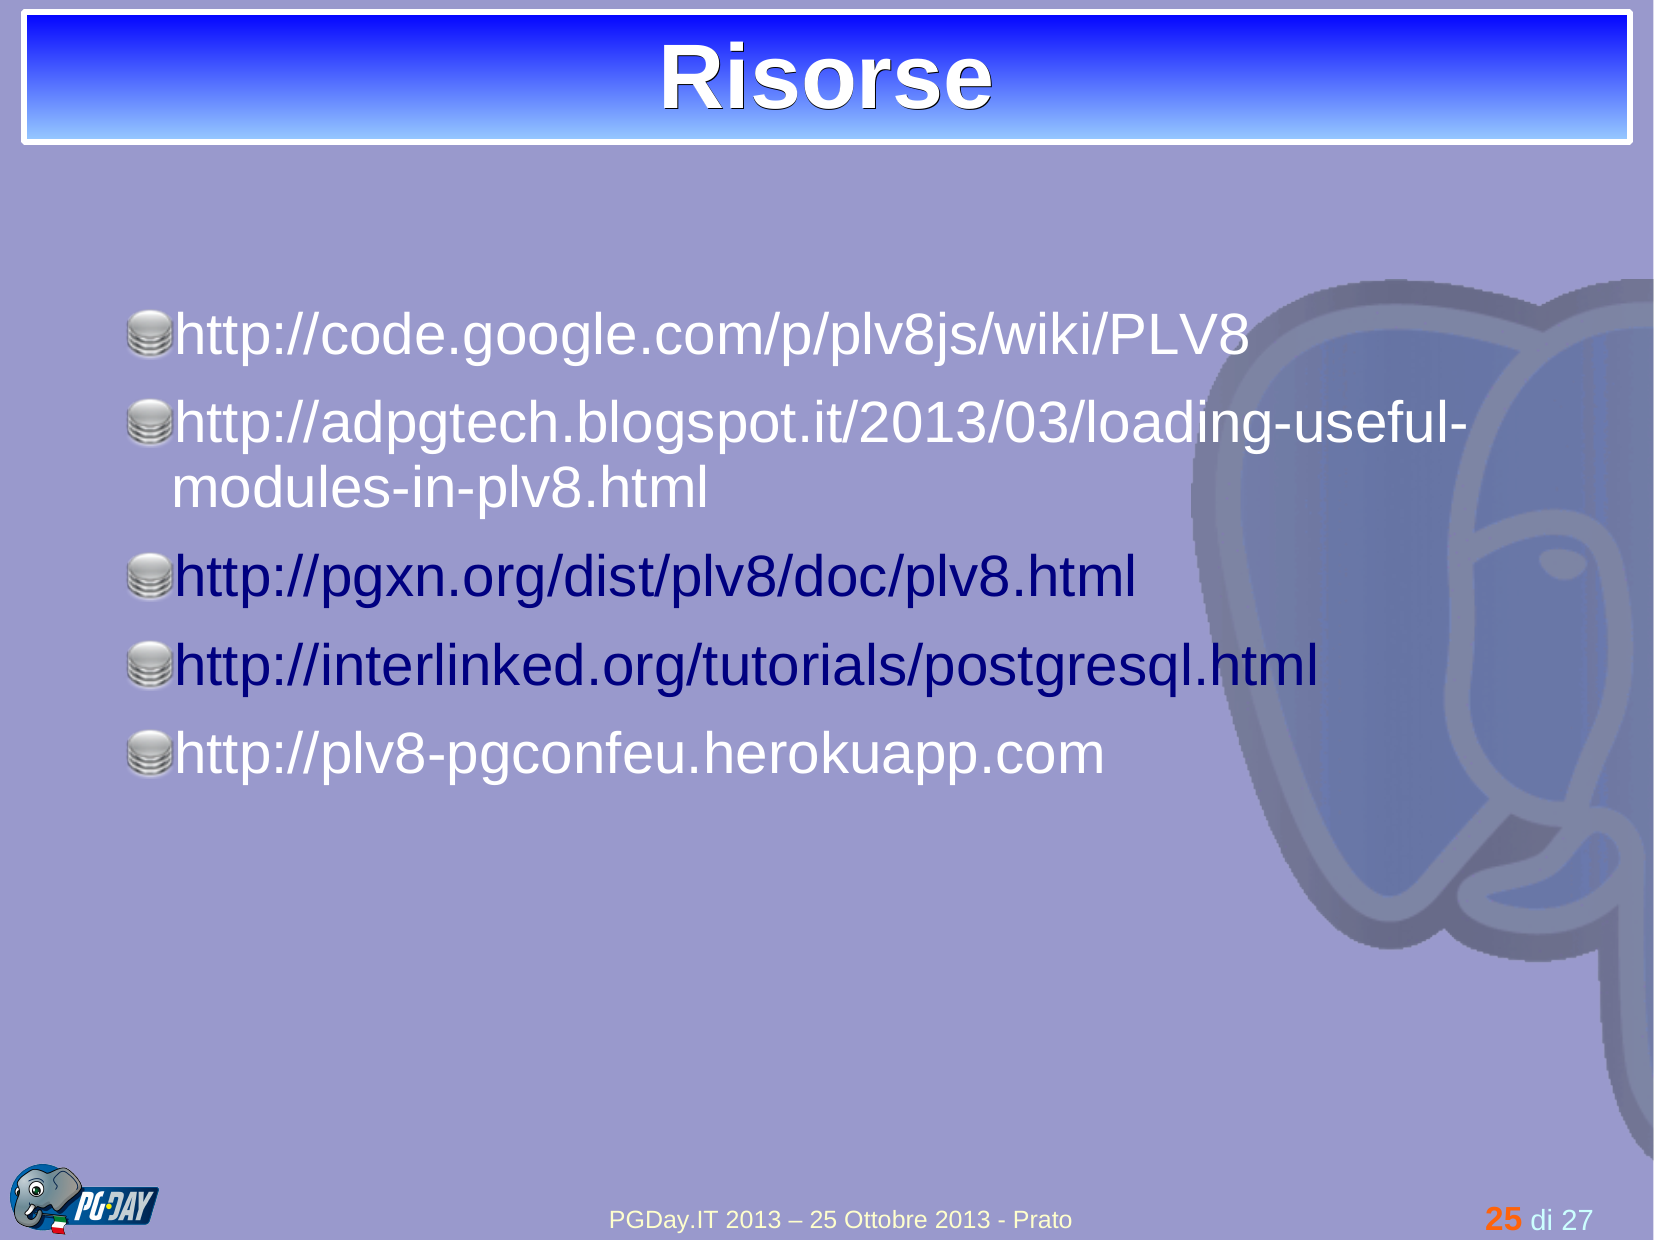

# Risorse
http://code.google.com/p/plv8js/wiki/PLV8
http://adpgtech.blogspot.it/2013/03/loading-useful-modules-in-plv8.html
http://pgxn.org/dist/plv8/doc/plv8.html
http://interlinked.org/tutorials/postgresql.html
http://plv8-pgconfeu.herokuapp.com